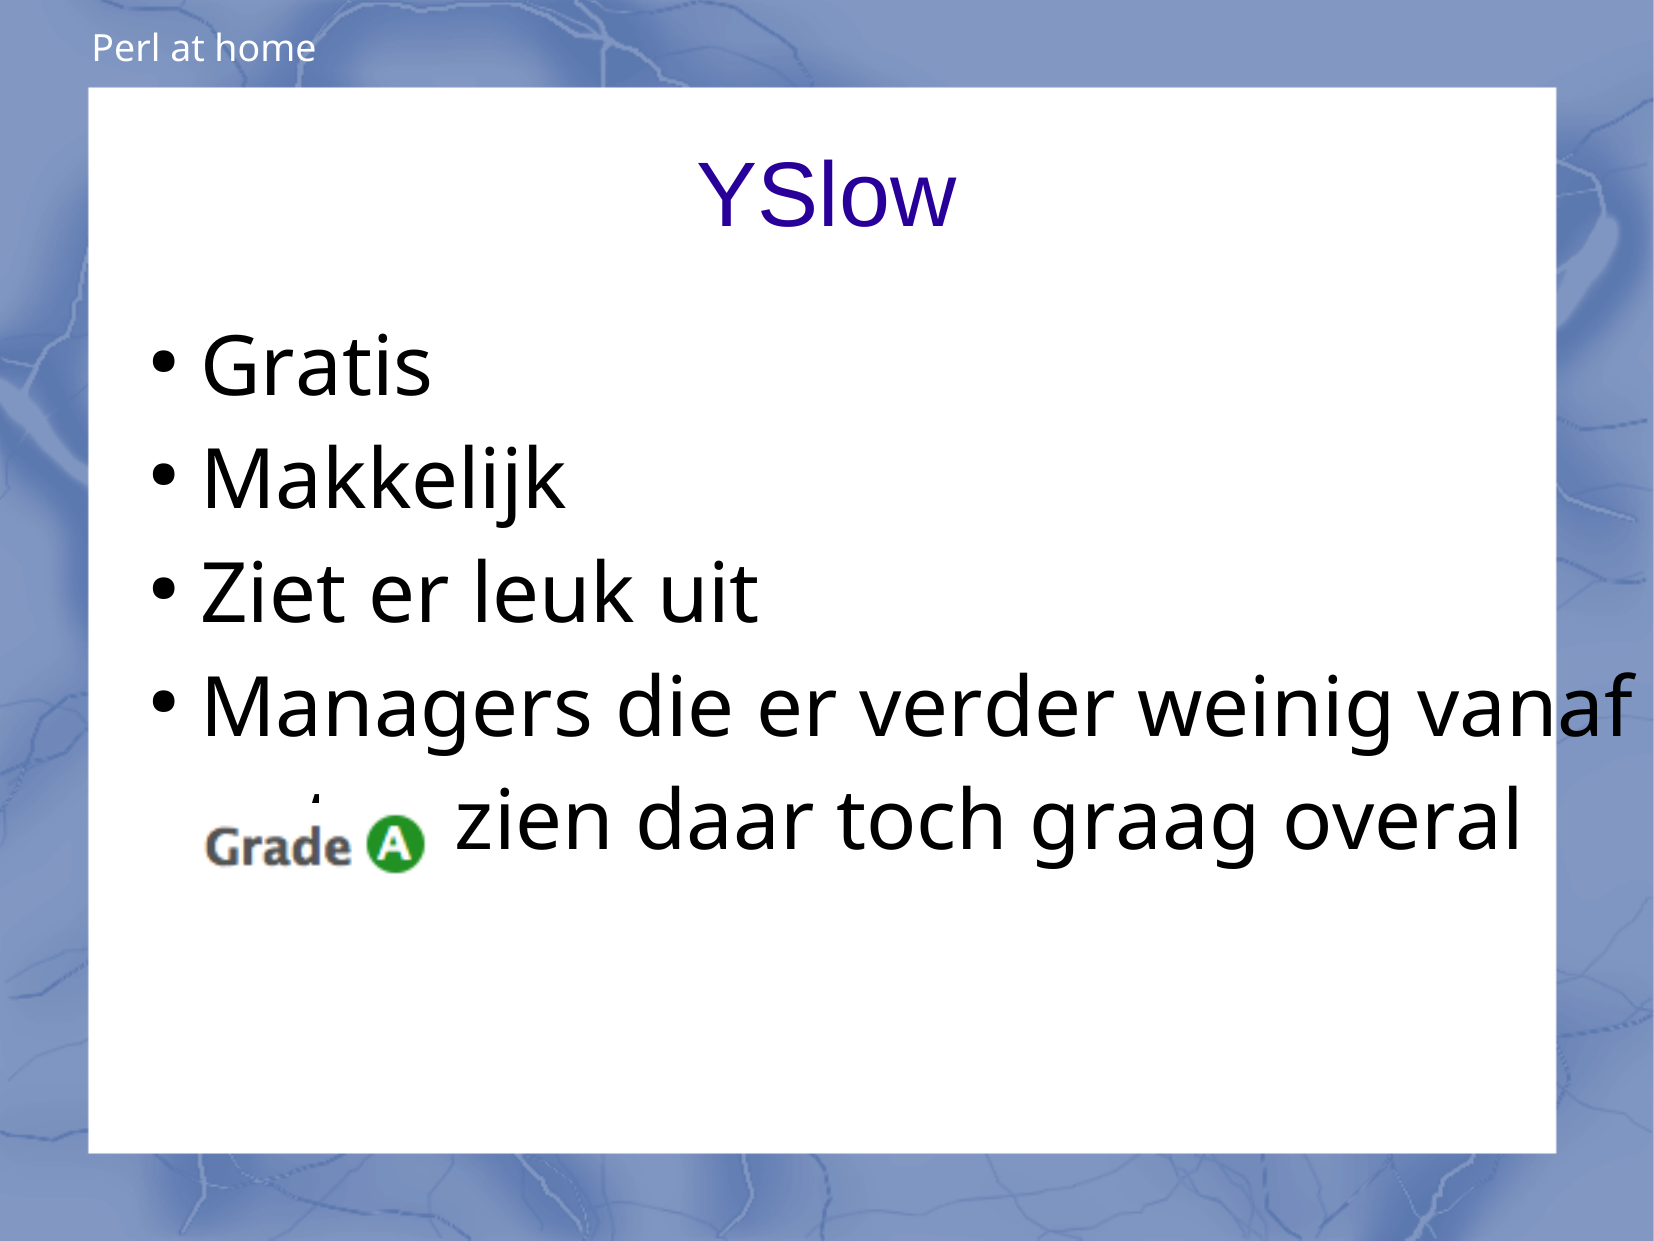

# YSlow
 Gratis
 Makkelijk
 Ziet er leuk uit
 Managers die er verder weinig vanaf
 weten zien daar toch graag overal